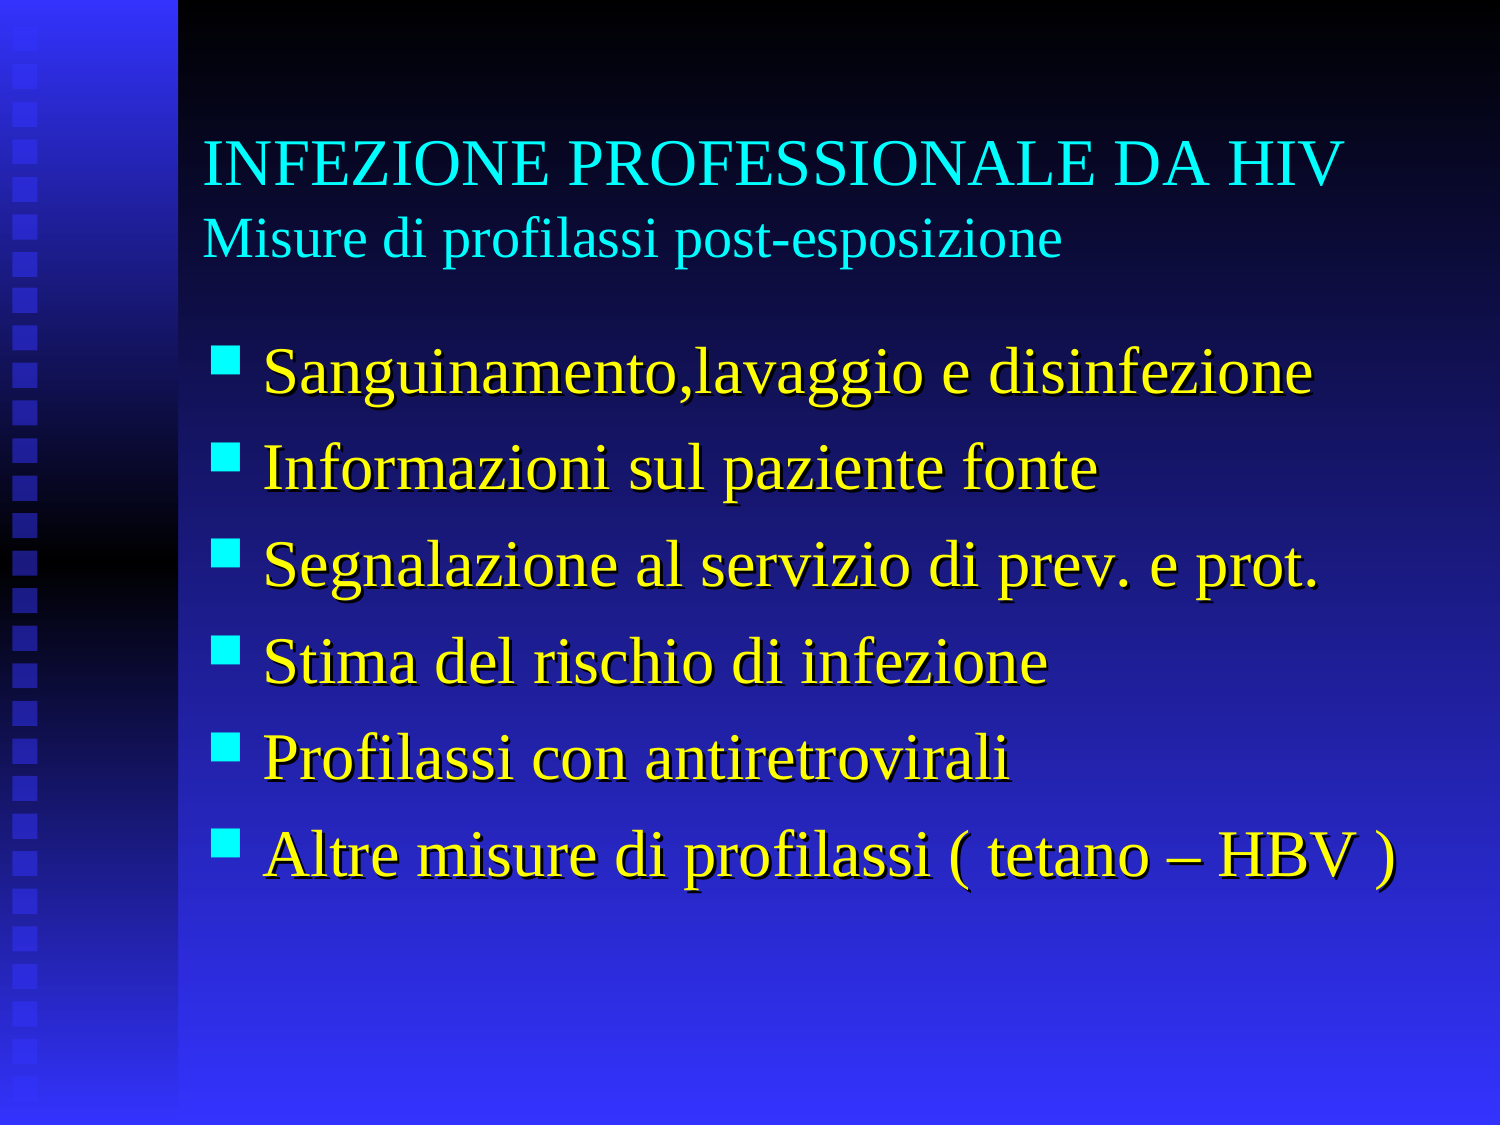

INFEZIONE PROFESSIONALE DA HIV
Misure di profilassi post-esposizione
Sanguinamento,lavaggio e disinfezione
Informazioni sul paziente fonte
Segnalazione al servizio di prev. e prot.
Stima del rischio di infezione
Profilassi con antiretrovirali
Altre misure di profilassi ( tetano – HBV )